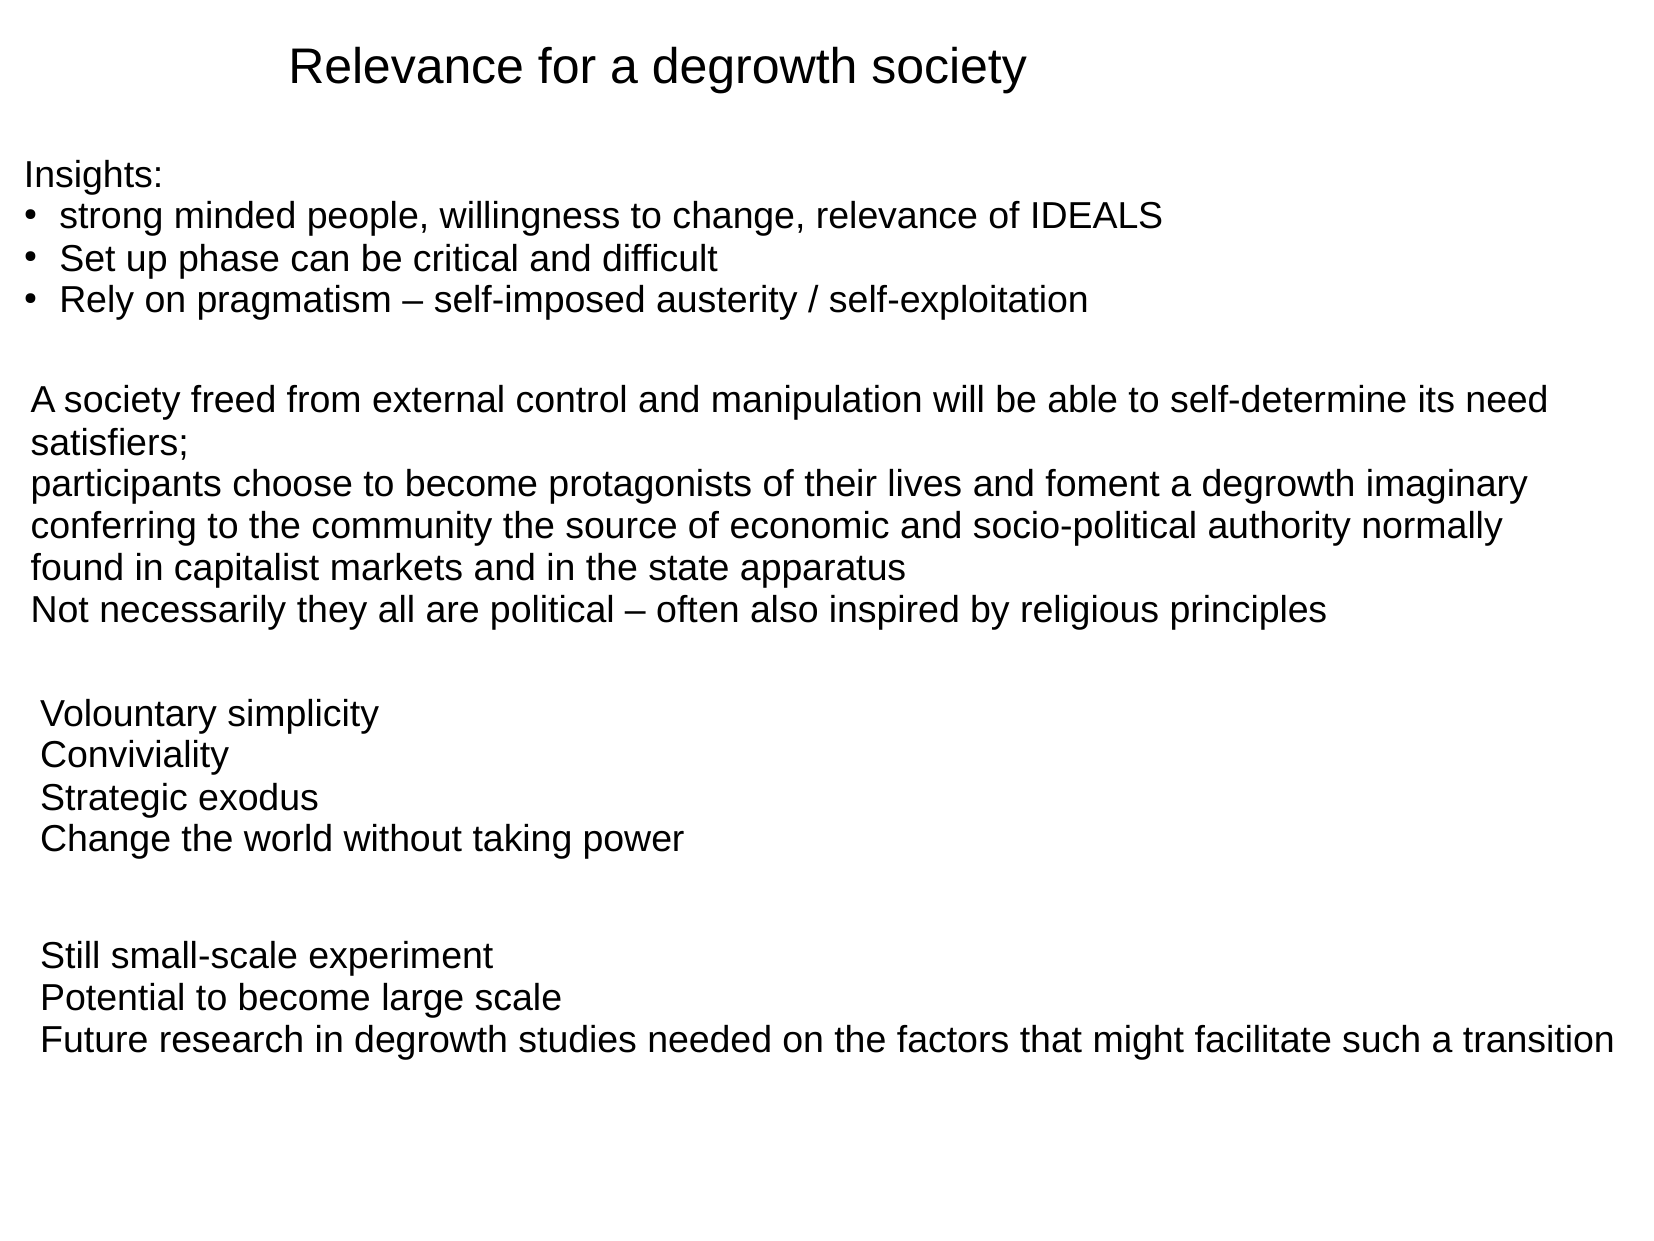

Relevance for a degrowth society
Insights:
strong minded people, willingness to change, relevance of IDEALS
Set up phase can be critical and difficult
Rely on pragmatism – self-imposed austerity / self-exploitation
A society freed from external control and manipulation will be able to self-determine its need satisfiers;
participants choose to become protagonists of their lives and foment a degrowth imaginary conferring to the community the source of economic and socio-political authority normally found in capitalist markets and in the state apparatus
Not necessarily they all are political – often also inspired by religious principles
Volountary simplicity
Conviviality
Strategic exodus
Change the world without taking power
Still small-scale experiment
Potential to become large scale
Future research in degrowth studies needed on the factors that might facilitate such a transition